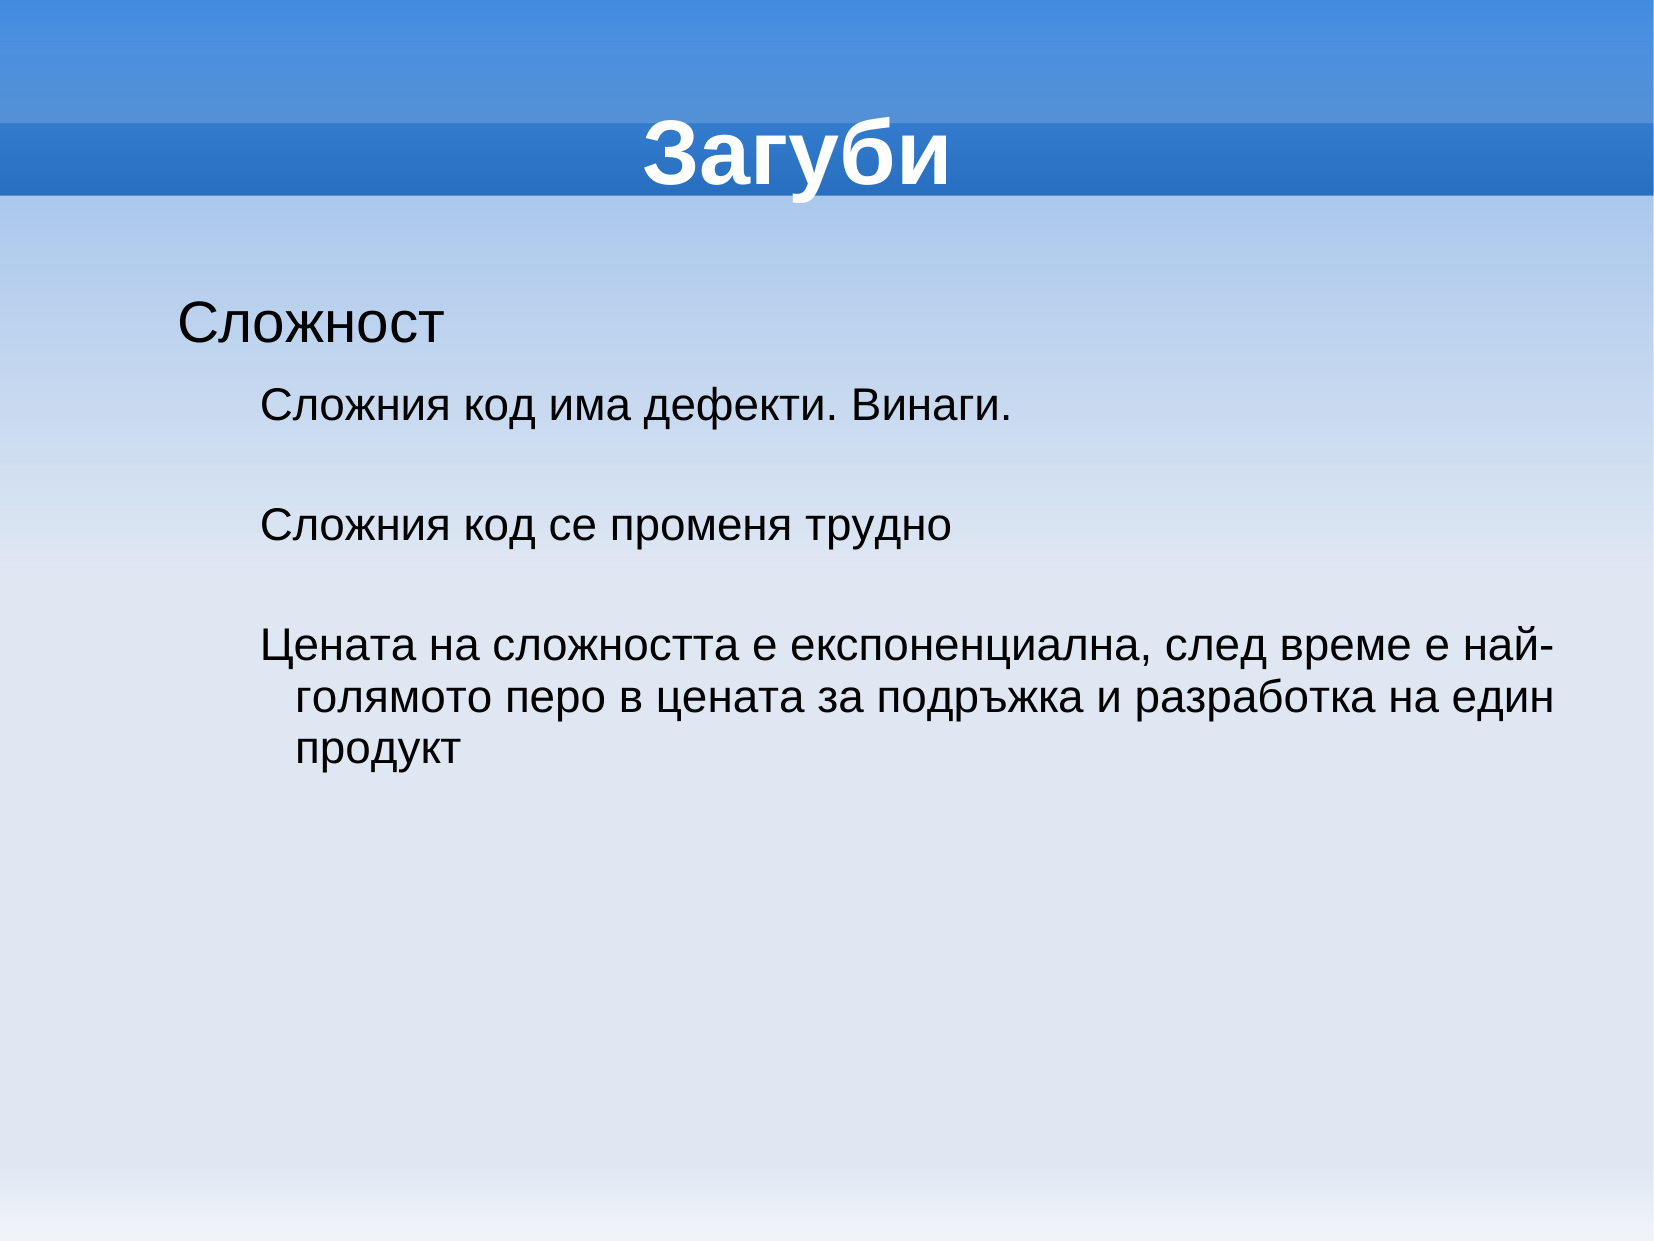

Загуби
# Сложност
Сложния код има дефекти. Винаги.
Сложния код се променя трудно
Цената на сложността е експоненциална, след време е най-голямото перо в цената за подръжка и разработка на един продукт